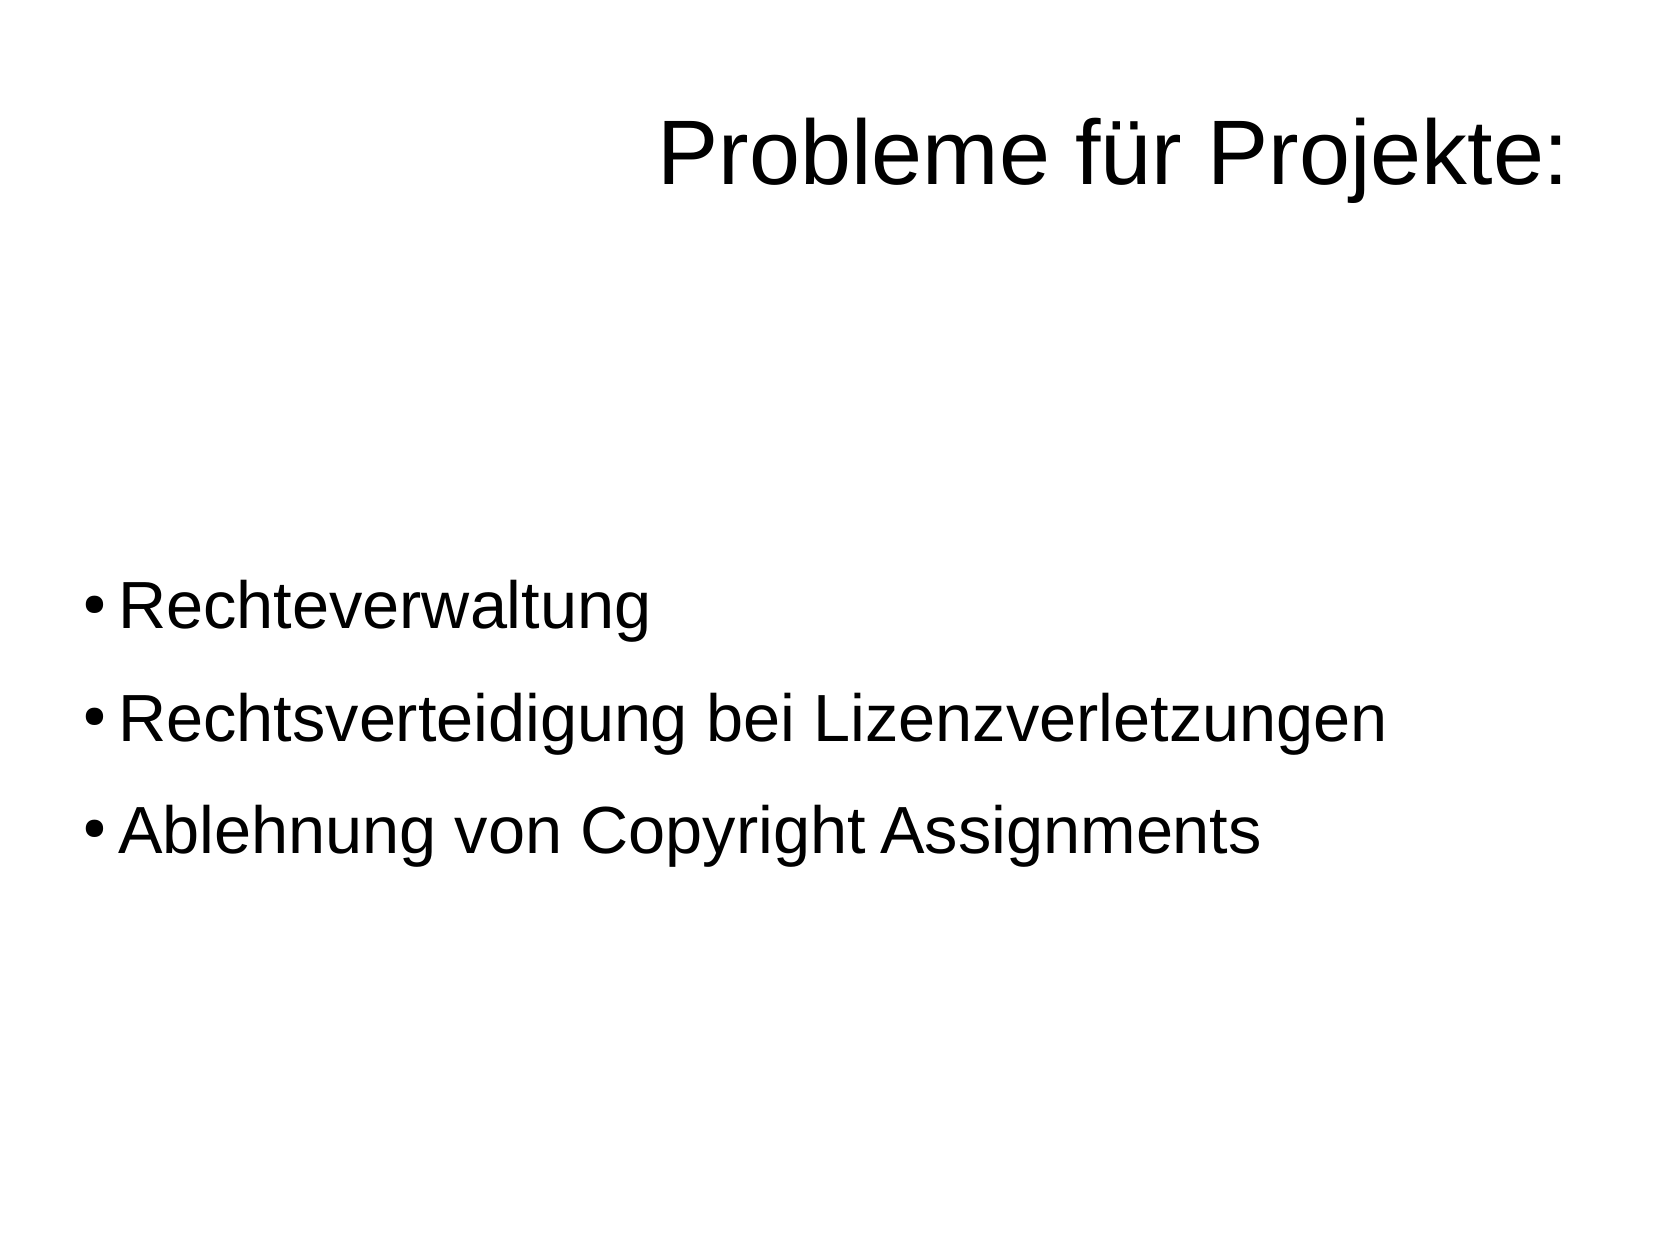

# Probleme für Projekte:
Rechteverwaltung
Rechtsverteidigung bei Lizenzverletzungen
Ablehnung von Copyright Assignments